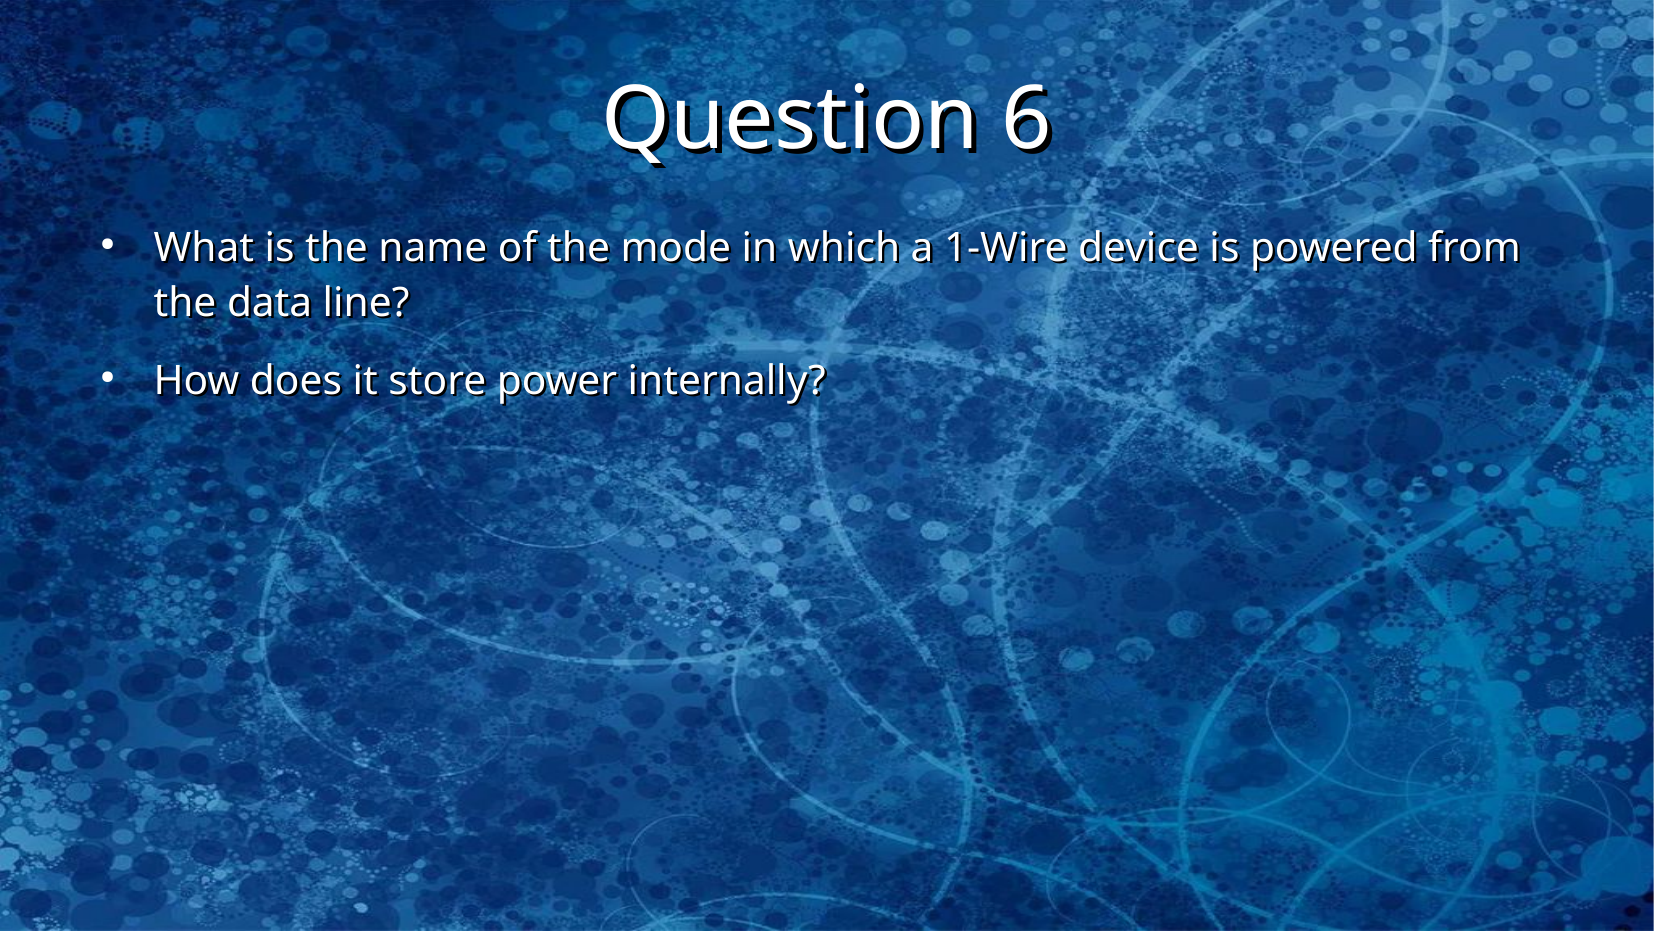

# Question 6
What is the name of the mode in which a 1-Wire device is powered from the data line?
How does it store power internally?